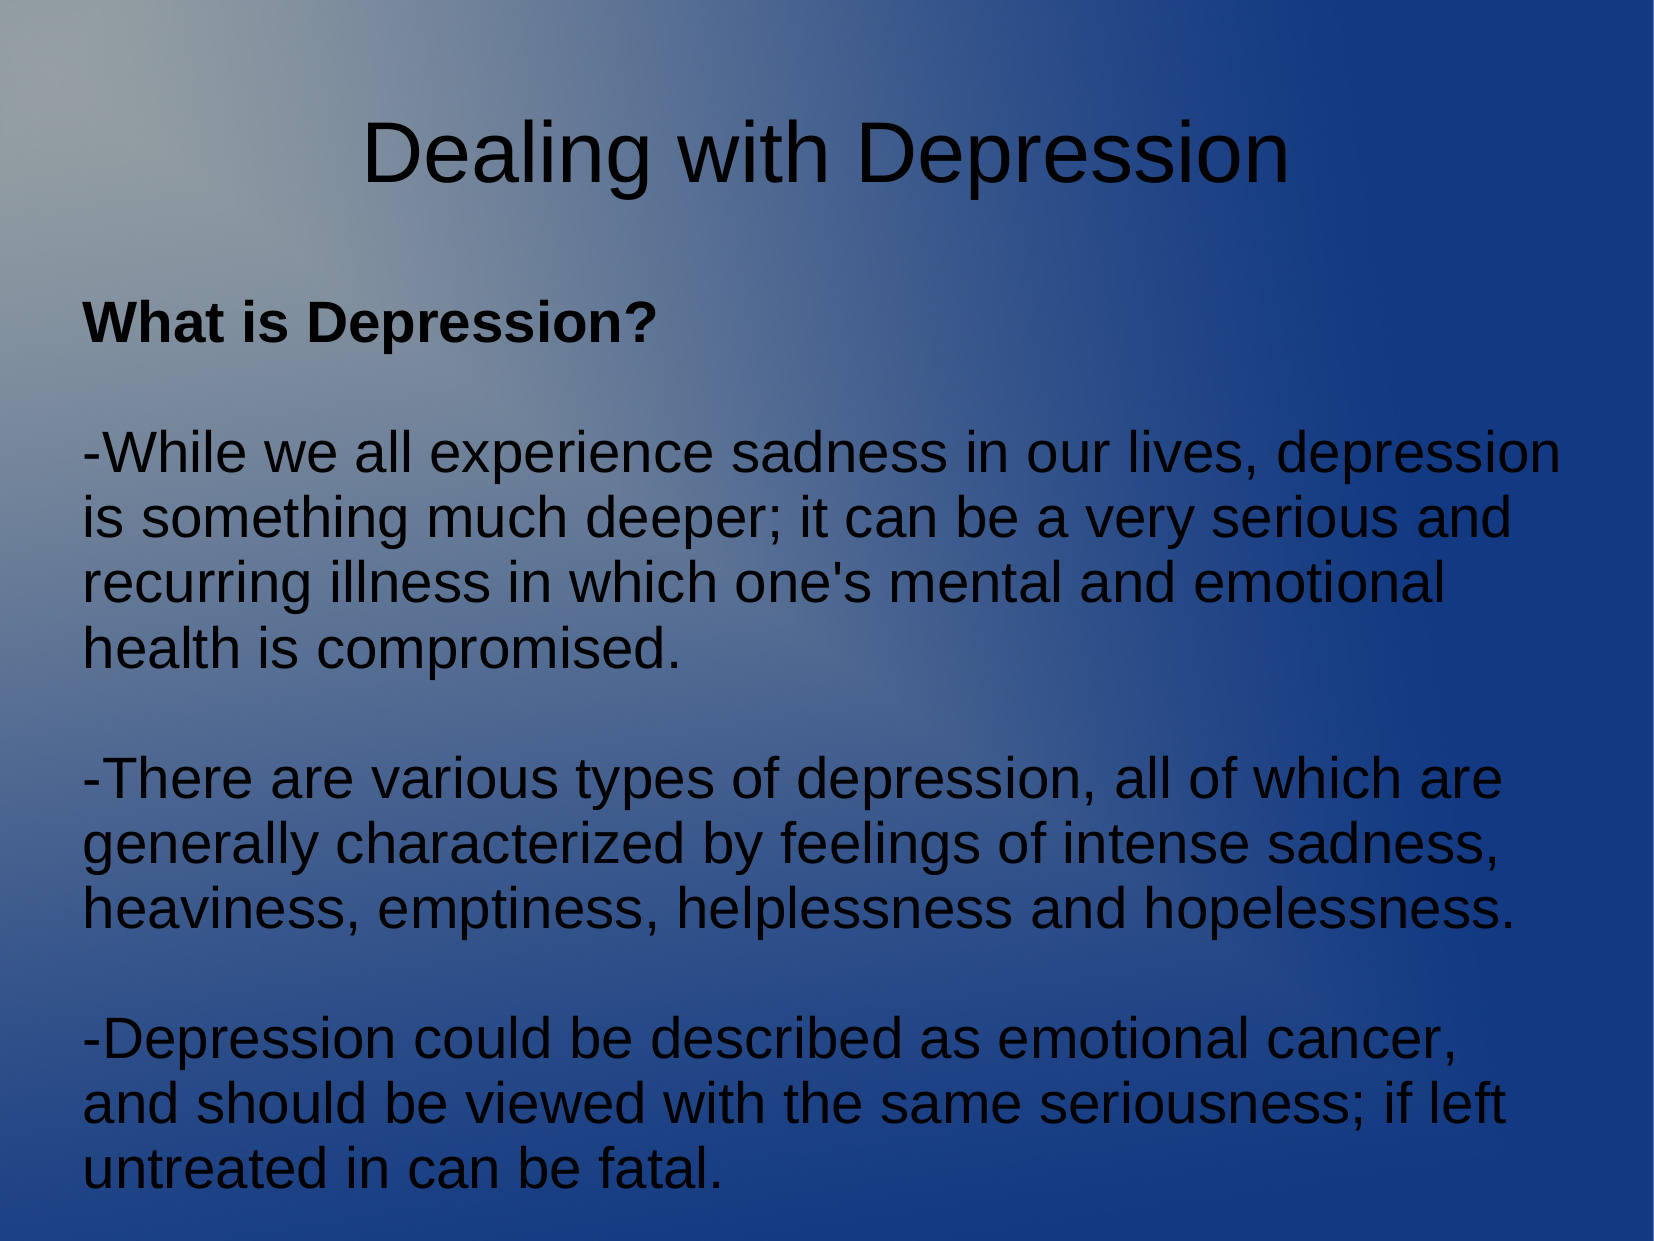

# Dealing with Depression
What is Depression?
-While we all experience sadness in our lives, depression is something much deeper; it can be a very serious and recurring illness in which one's mental and emotional health is compromised.
-There are various types of depression, all of which are generally characterized by feelings of intense sadness, heaviness, emptiness, helplessness and hopelessness.
-Depression could be described as emotional cancer, and should be viewed with the same seriousness; if left untreated in can be fatal.